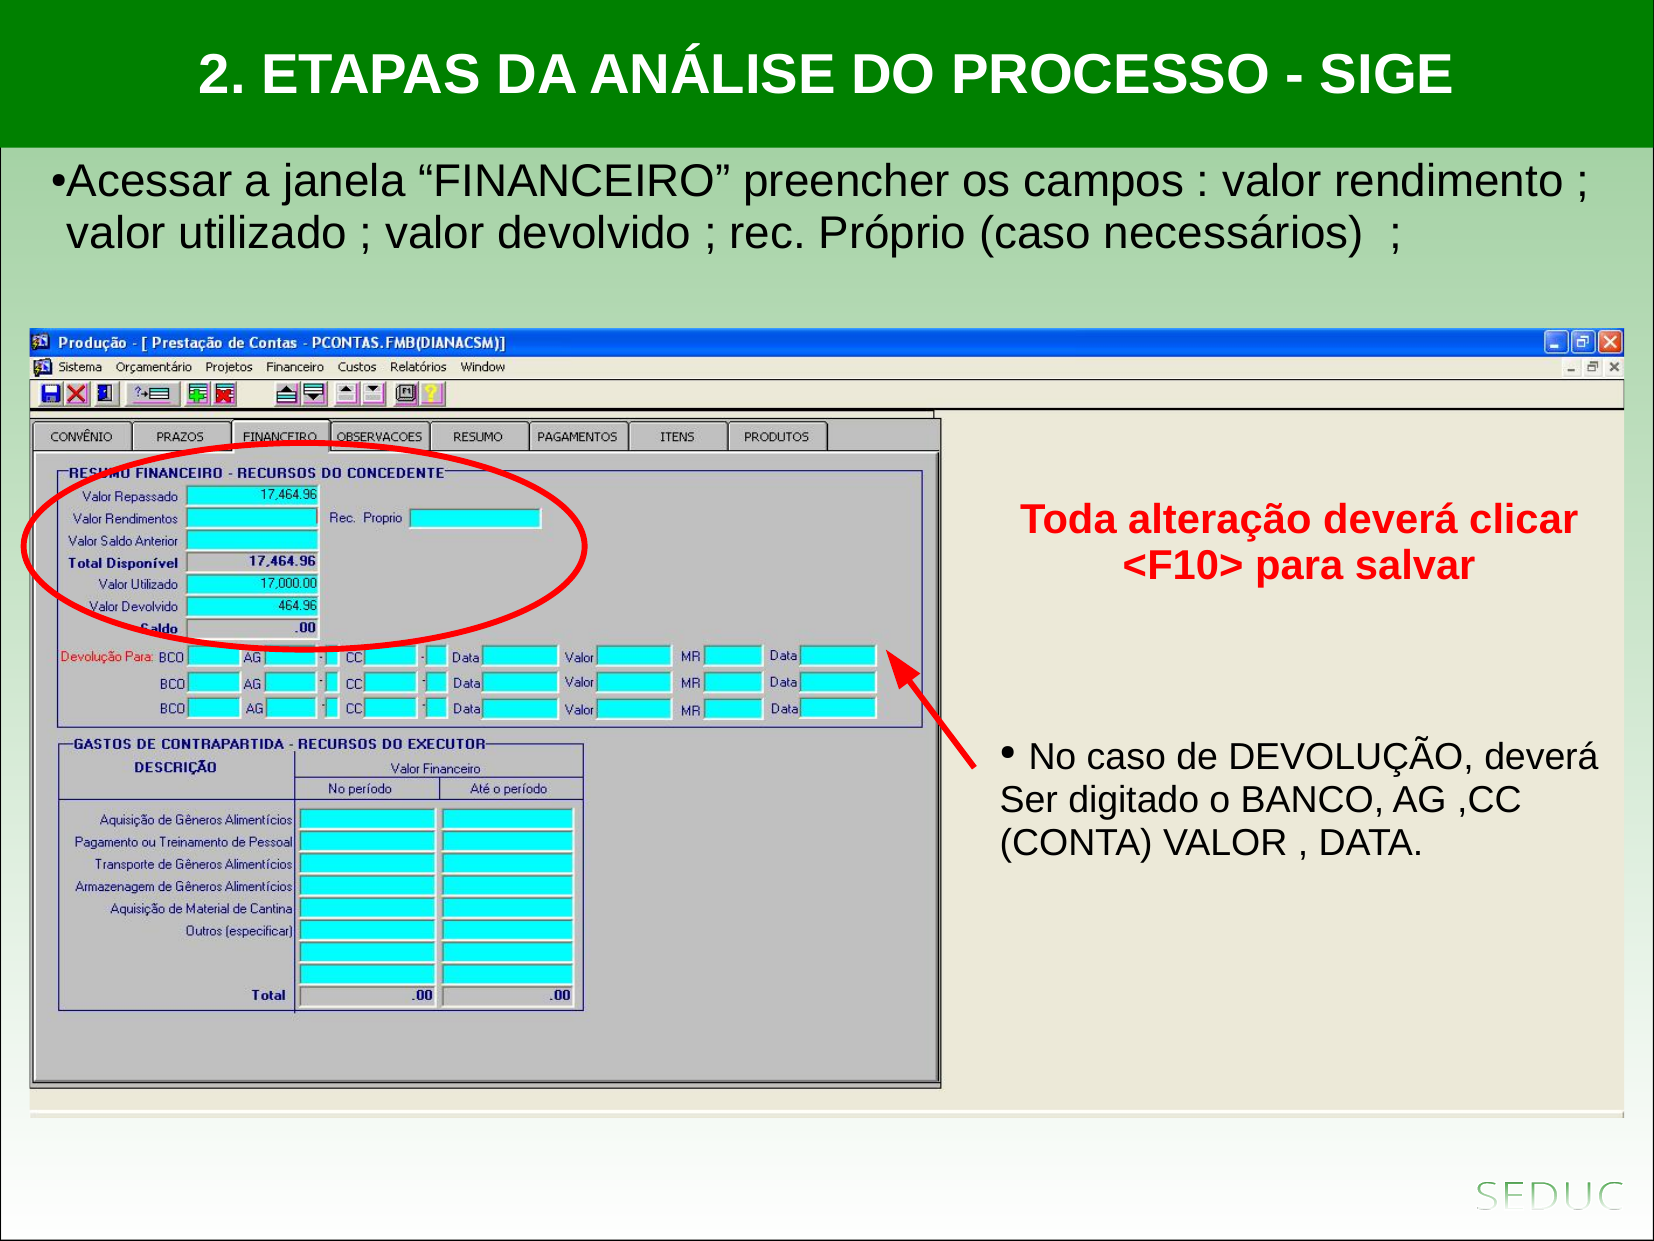

2. ETAPAS DA ANÁLISE DO PROCESSO - SIGE
Acessar a janela “FINANCEIRO” preencher os campos : valor rendimento ;
valor utilizado ; valor devolvido ; rec. Próprio (caso necessários) ;
Toda alteração deverá clicar
<F10> para salvar
 No caso de DEVOLUÇÃO, deverá
Ser digitado o BANCO, AG ,CC
(CONTA) VALOR , DATA.
SEDUC